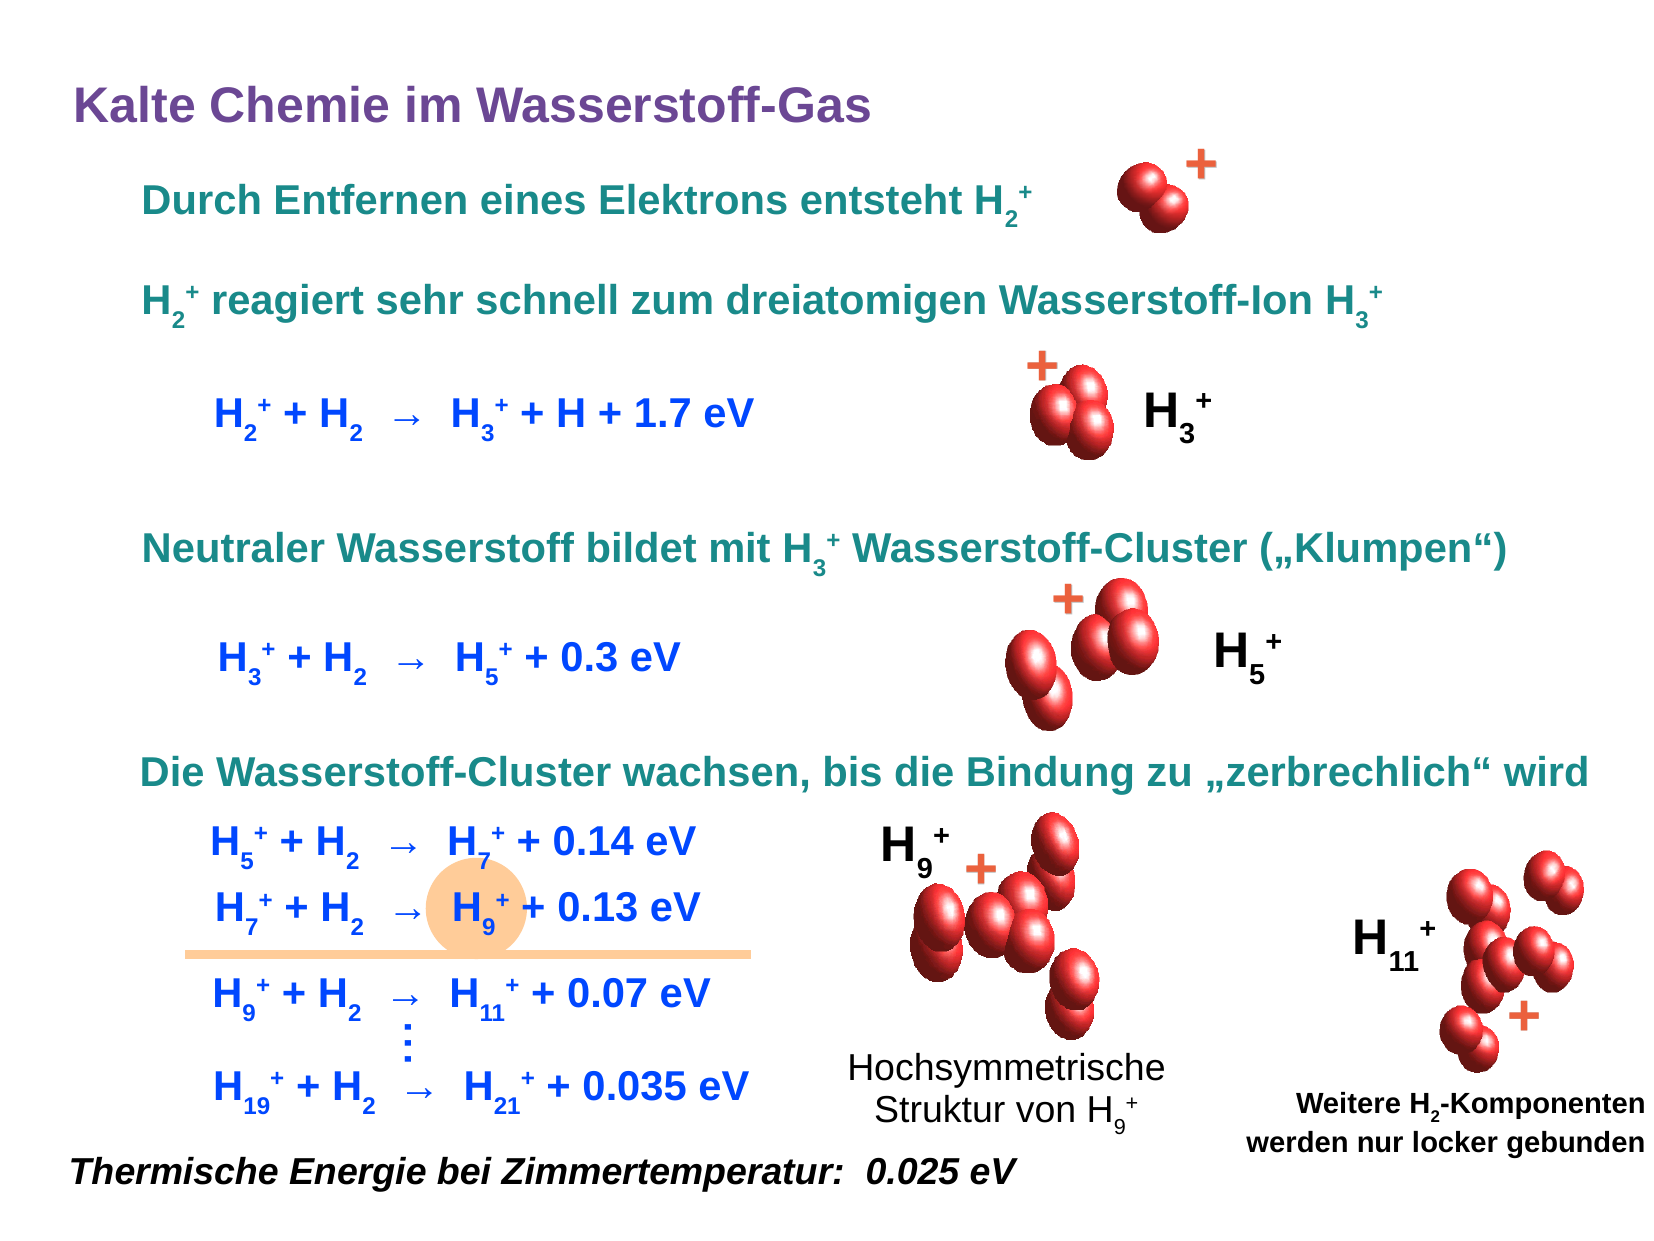

Kalte Chemie im Wasserstoff-Gas
+
Durch Entfernen eines Elektrons entsteht H2+
H2+ reagiert sehr schnell zum dreiatomigen Wasserstoff-Ion H3+
+
H3+
H2+ + H2 → H3+ + H + 1.7 eV
Neutraler Wasserstoff bildet mit H3+ Wasserstoff-Cluster („Klumpen“)
+
H5+
H3+ + H2 → H5+ + 0.3 eV
Die Wasserstoff-Cluster wachsen, bis die Bindung zu „zerbrechlich“ wird
+
+
H9+
H5+ + H2 → H7+ + 0.14 eV
H7+ + H2 → H9+ + 0.13 eV
H11+
H9+ + H2 → H11+ + 0.07 eV
...
Hochsymmetrische
Struktur von H9+
H19+ + H2 → H21+ + 0.035 eV
Weitere H2-Komponenten
werden nur locker gebunden
Thermische Energie bei Zimmertemperatur: 0.025 eV